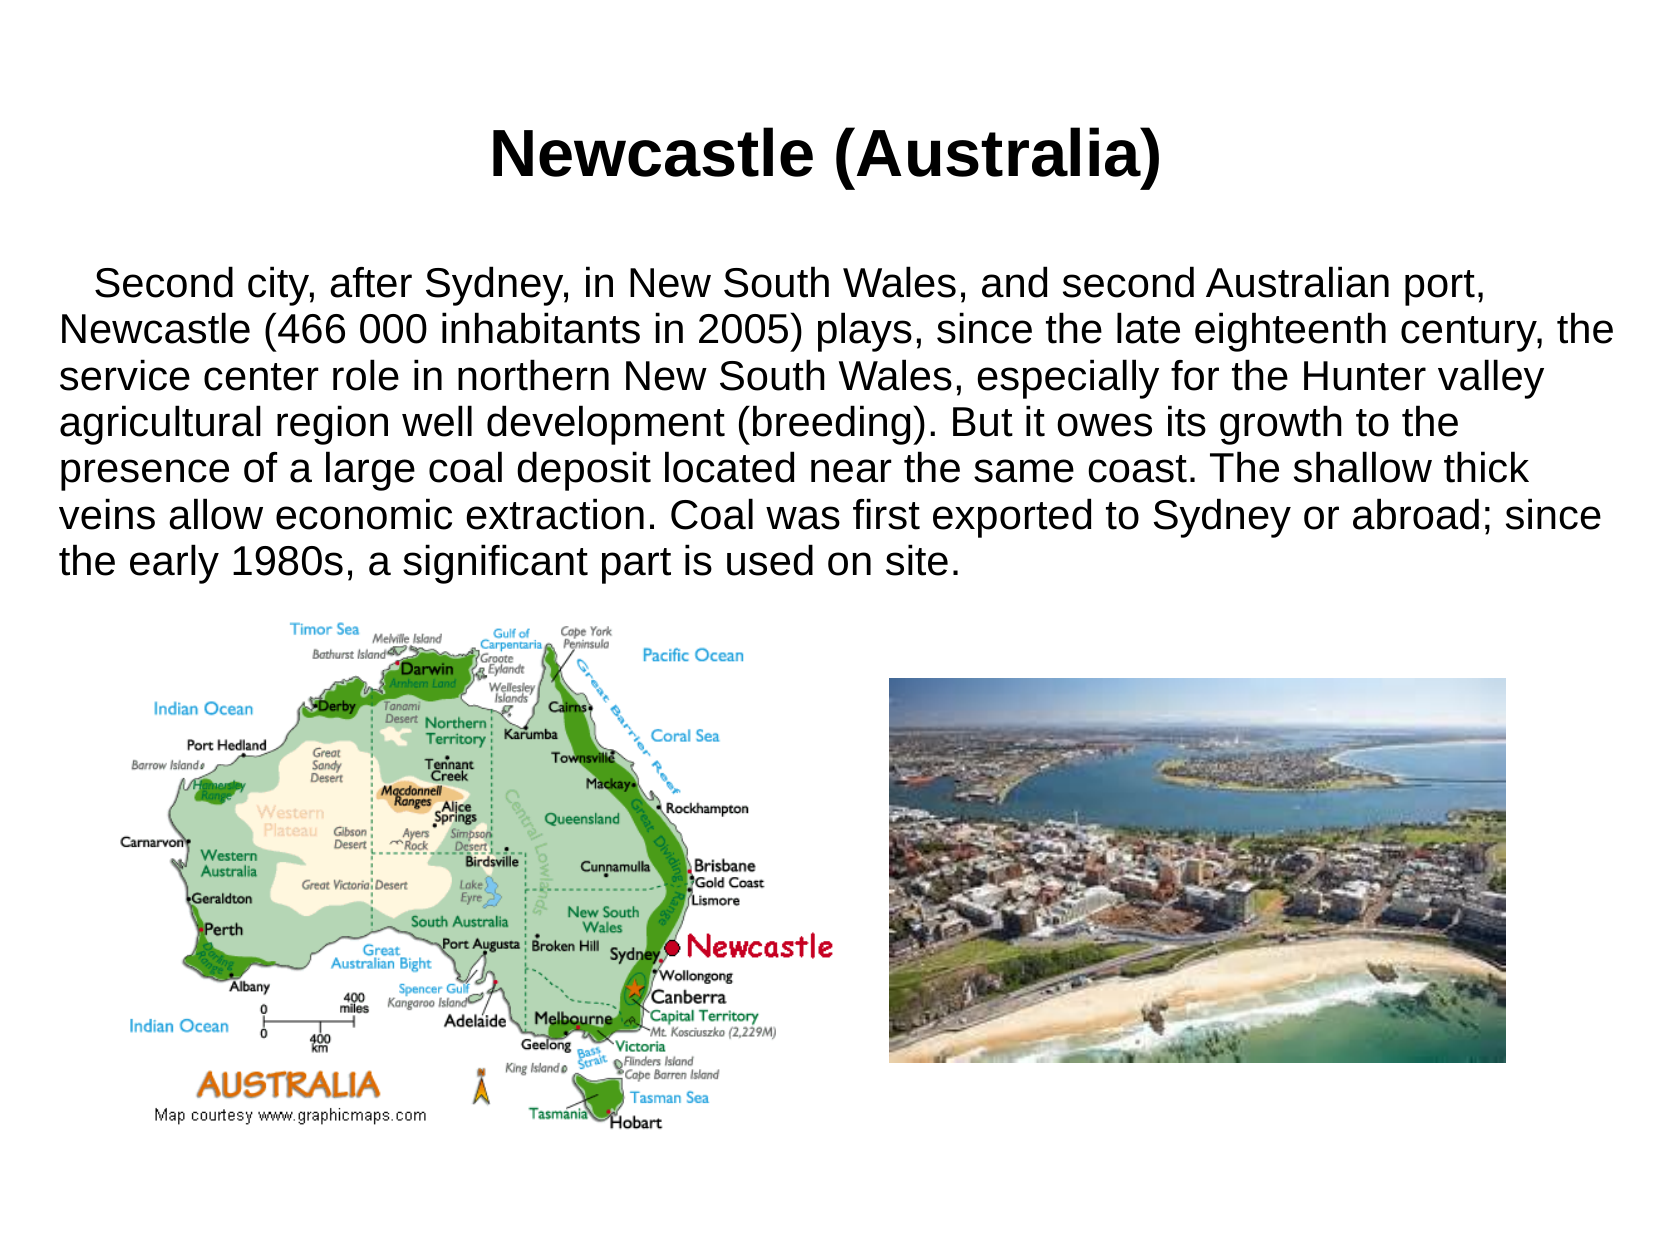

# Newcastle (Australia)
 Second city, after Sydney, in New South Wales, and second Australian port, Newcastle (466 000 inhabitants in 2005) plays, since the late eighteenth century, the service center role in northern New South Wales, especially for the Hunter valley agricultural region well development (breeding). But it owes its growth to the presence of a large coal deposit located near the same coast. The shallow thick veins allow economic extraction. Coal was first exported to Sydney or abroad; since the early 1980s, a significant part is used on site.